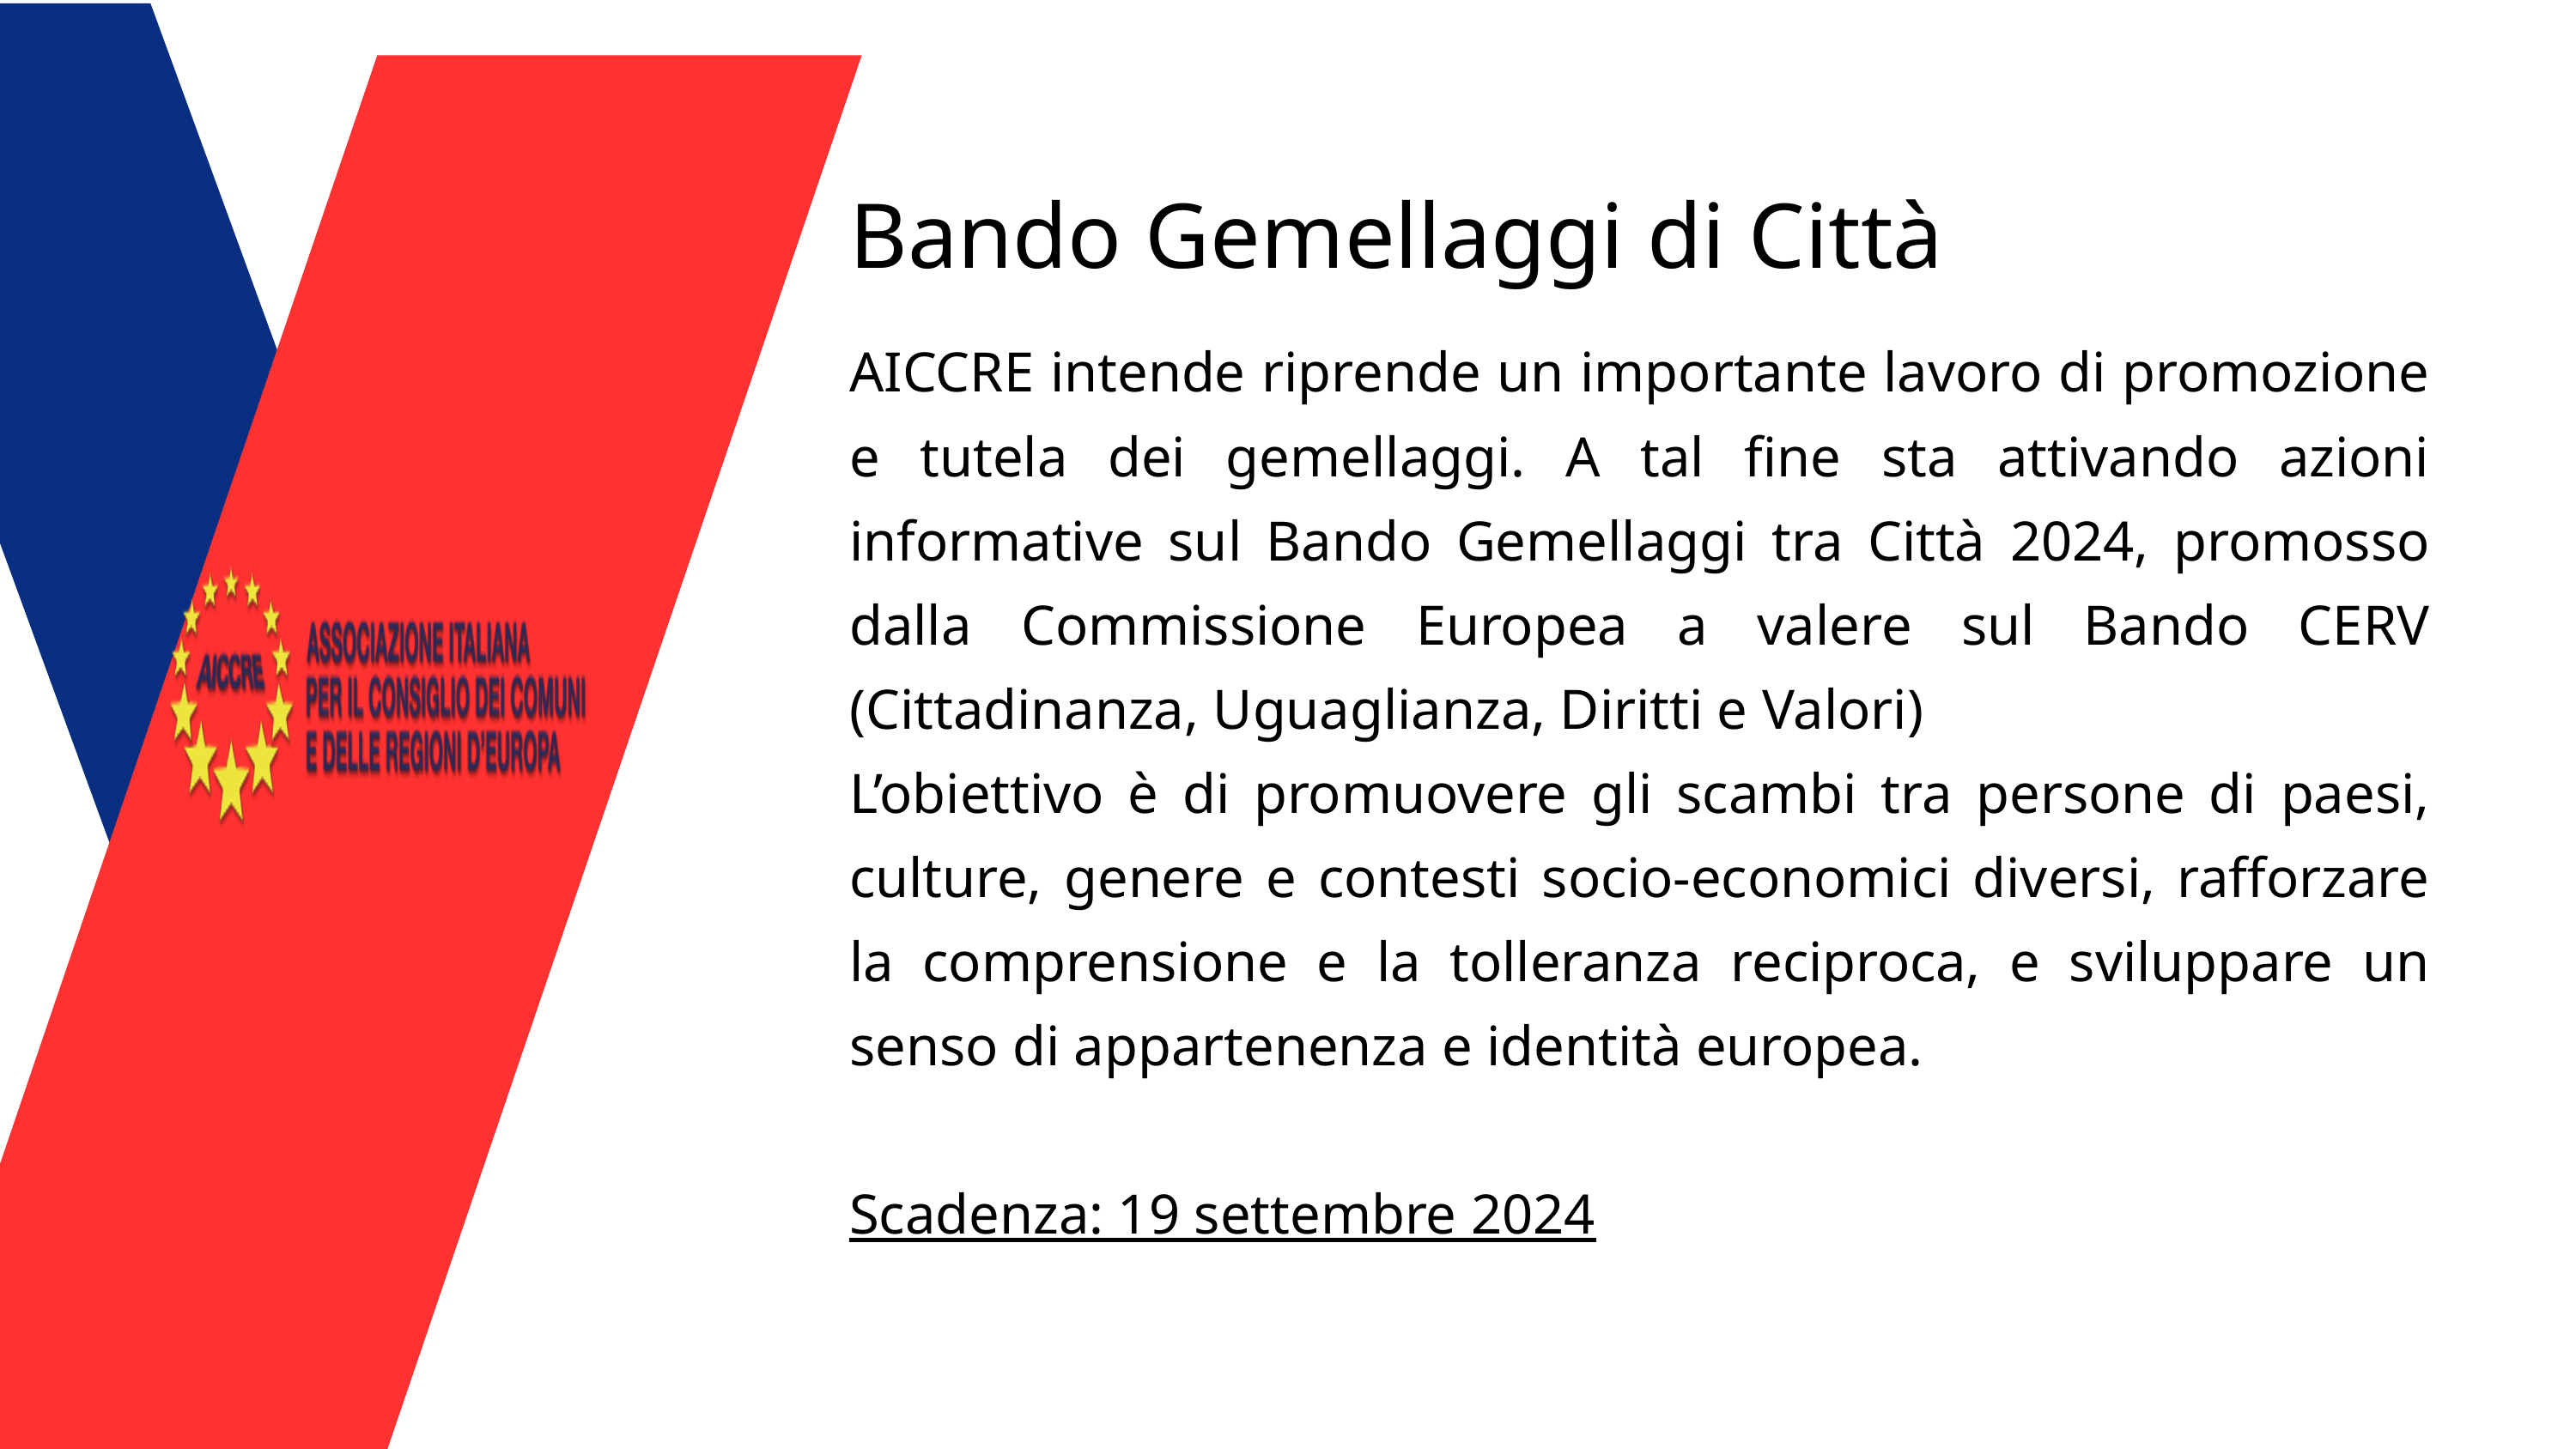

Bando Gemellaggi di Città
AICCRE intende riprende un importante lavoro di promozione e tutela dei gemellaggi. A tal fine sta attivando azioni informative sul Bando Gemellaggi tra Città 2024, promosso dalla Commissione Europea a valere sul Bando CERV (Cittadinanza, Uguaglianza, Diritti e Valori)
L’obiettivo è di promuovere gli scambi tra persone di paesi, culture, genere e contesti socio-economici diversi, rafforzare la comprensione e la tolleranza reciproca, e sviluppare un senso di appartenenza e identità europea.
Scadenza: 19 settembre 2024